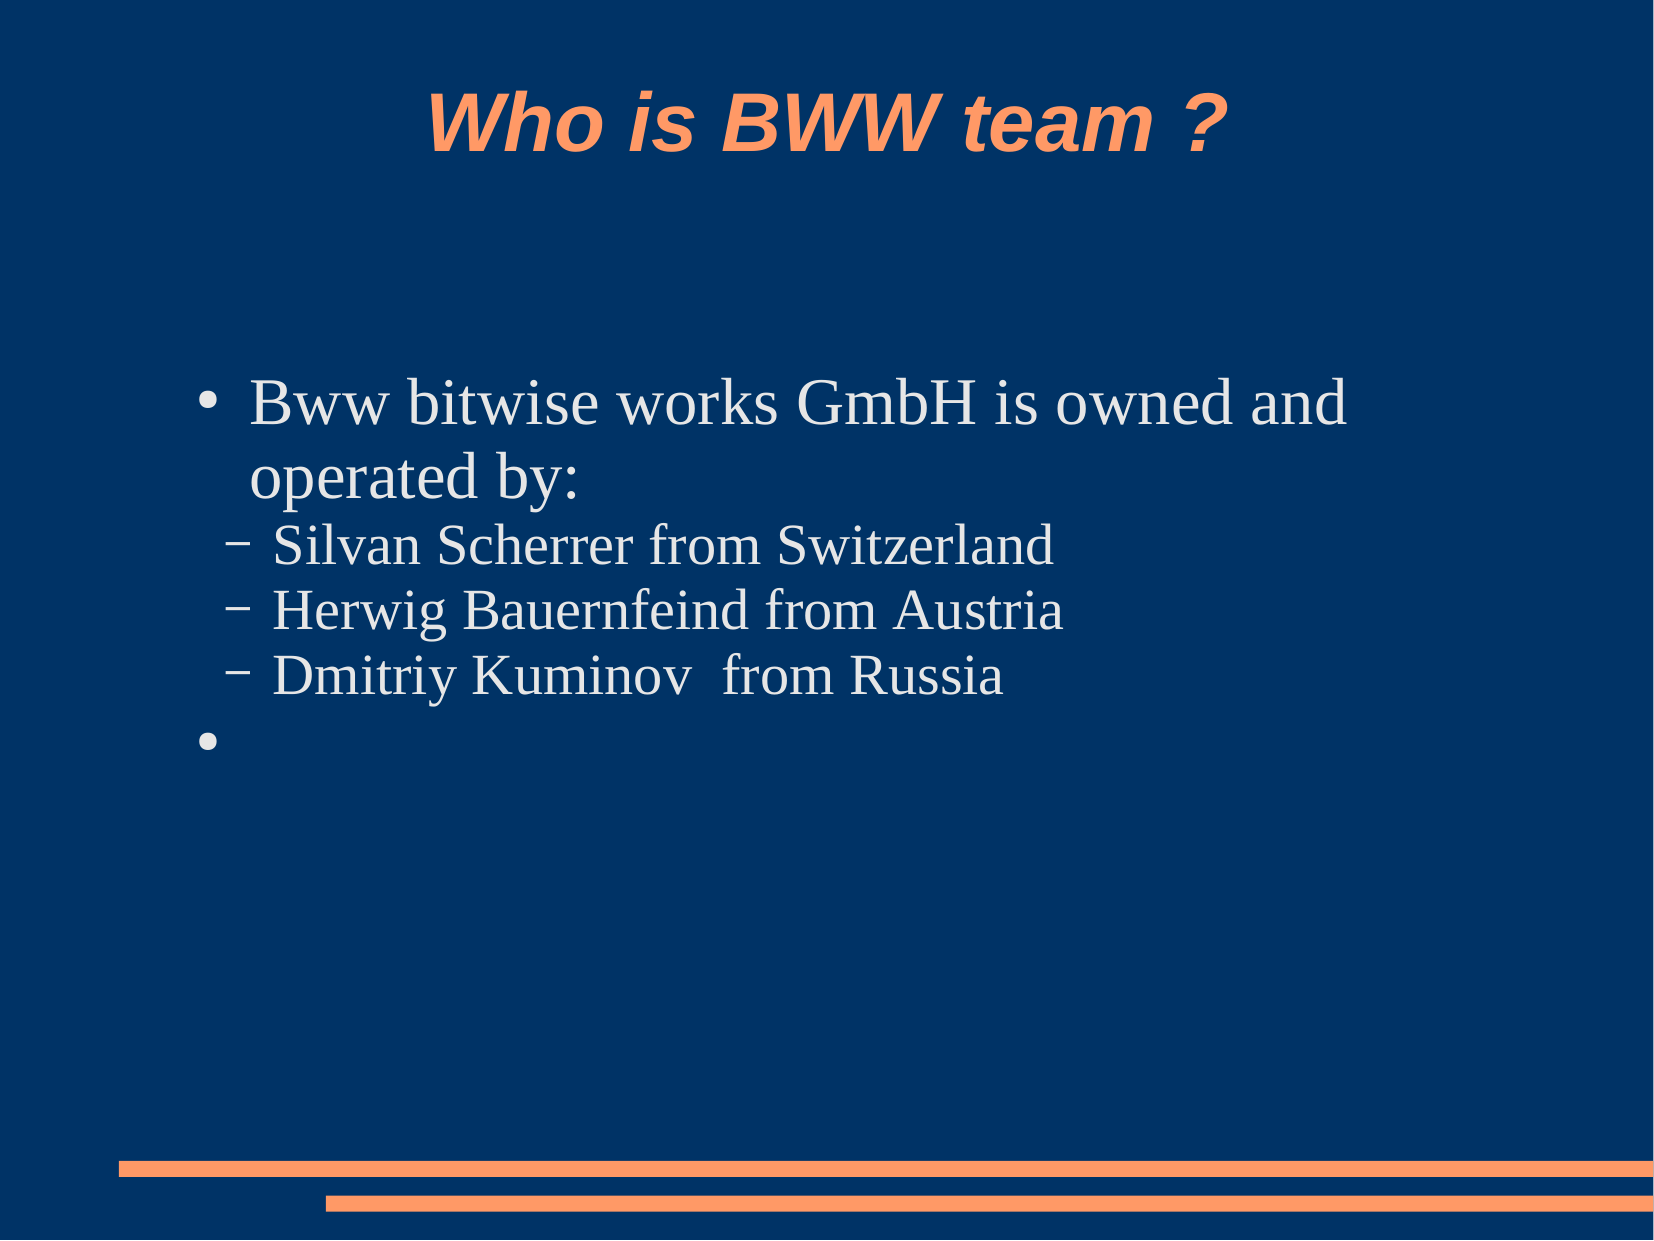

# Who is BWW team ?
Bww bitwise works GmbH is owned and operated by:
Silvan Scherrer from Switzerland
Herwig Bauernfeind from Austria
Dmitriy Kuminov from Russia